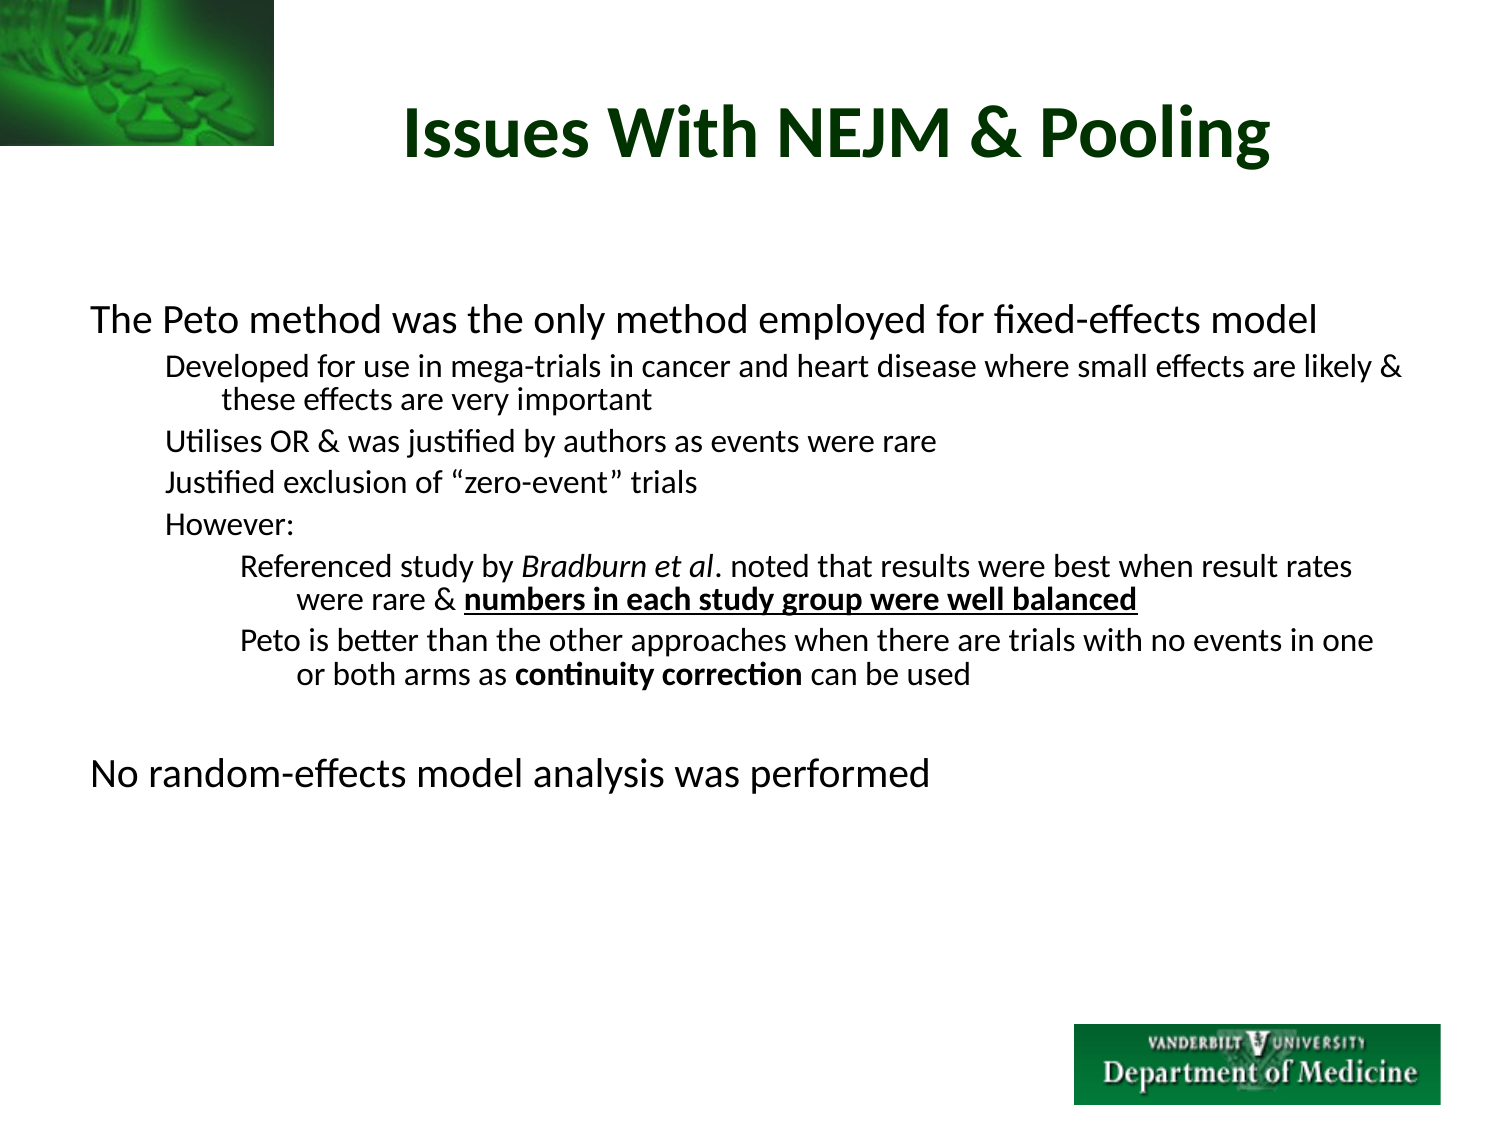

Issues With NEJM & Pooling
# The Peto method was the only method employed for fixed-effects model
Developed for use in mega-trials in cancer and heart disease where small effects are likely & these effects are very important
Utilises OR & was justified by authors as events were rare
Justified exclusion of “zero-event” trials
However:
Referenced study by Bradburn et al. noted that results were best when result rates were rare & numbers in each study group were well balanced
Peto is better than the other approaches when there are trials with no events in one or both arms as continuity correction can be used
No random-effects model analysis was performed